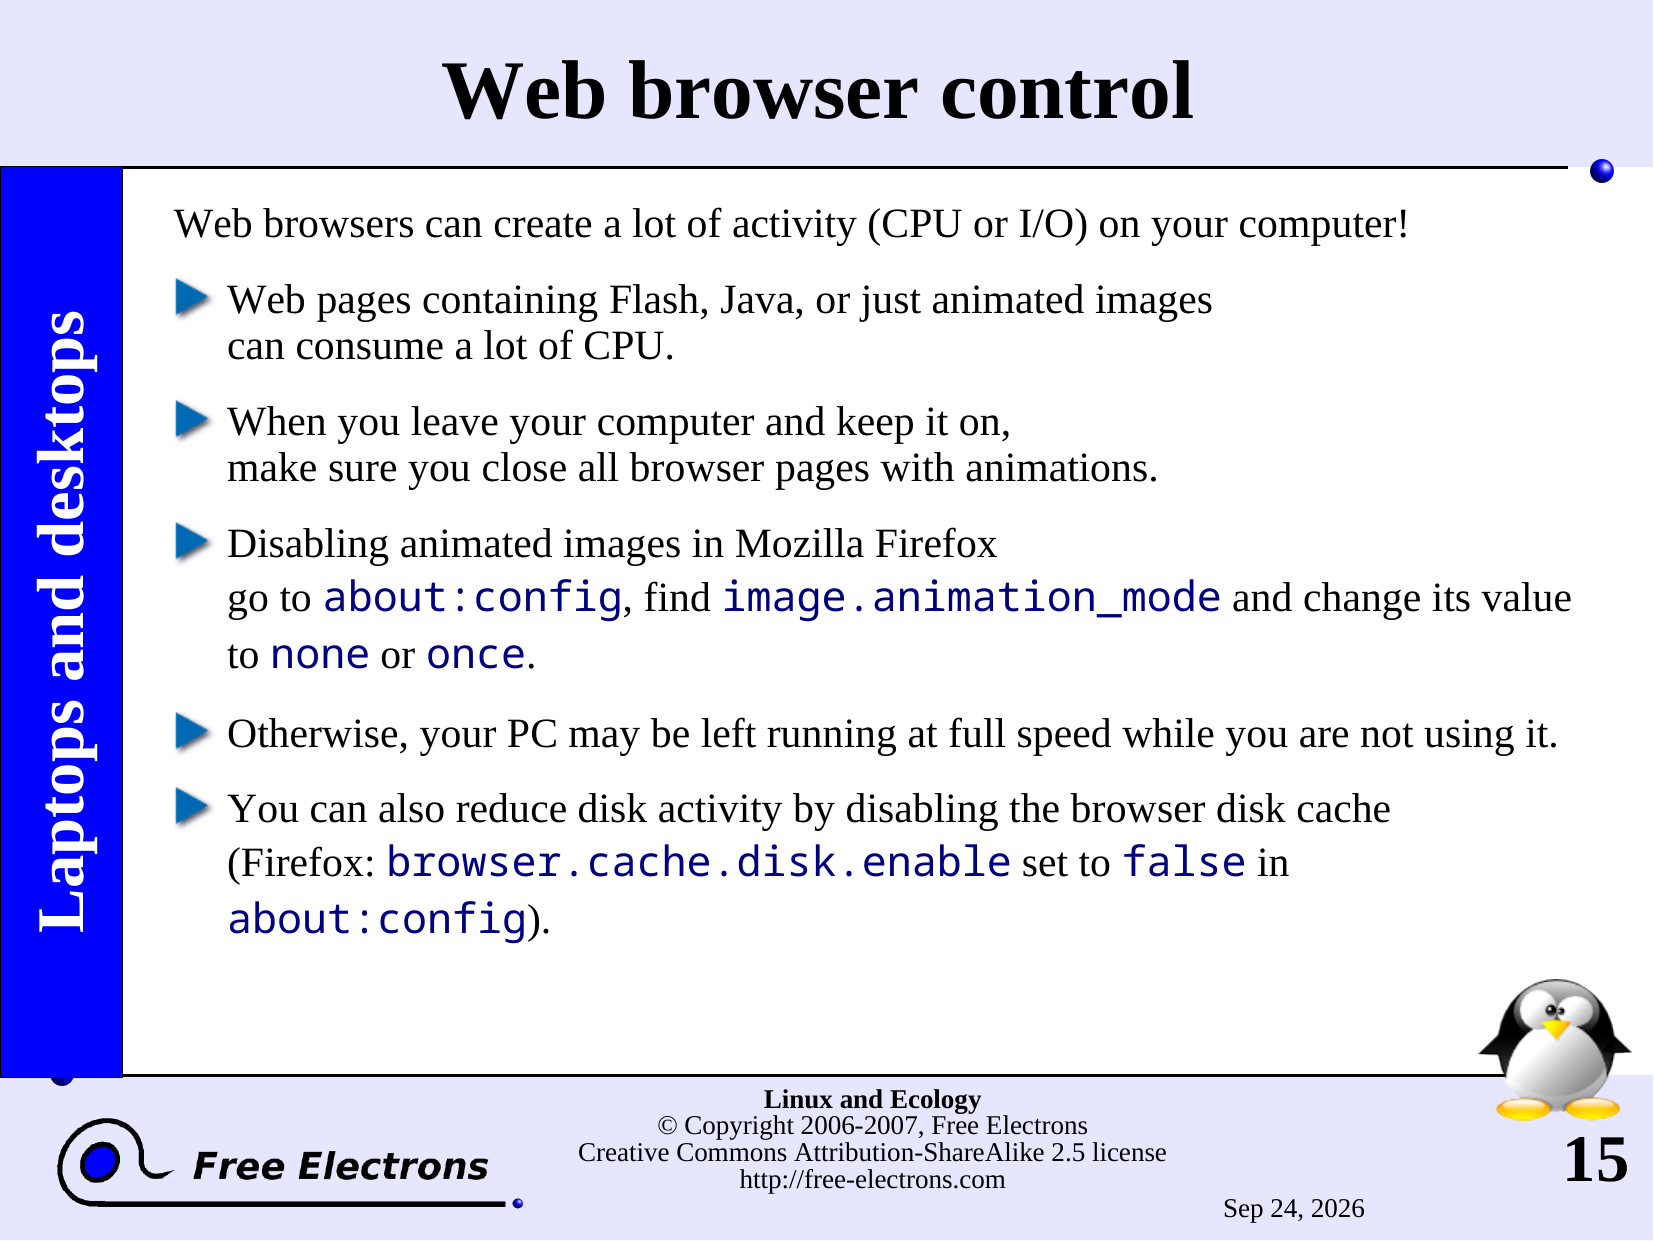

# Web browser control
Web browsers can create a lot of activity (CPU or I/O) on your computer!
Web pages containing Flash, Java, or just animated images
can consume a lot of CPU.
When you leave your computer and keep it on,
make sure you close all browser pages with animations.
Disabling animated images in Mozilla Firefox
go to about:config, find image.animation_mode and change its value to none or once.
Otherwise, your PC may be left running at full speed while you are not using it.
You can also reduce disk activity by disabling the browser disk cache
(Firefox: browser.cache.disk.enable set to false in about:config).
Laptops and desktops